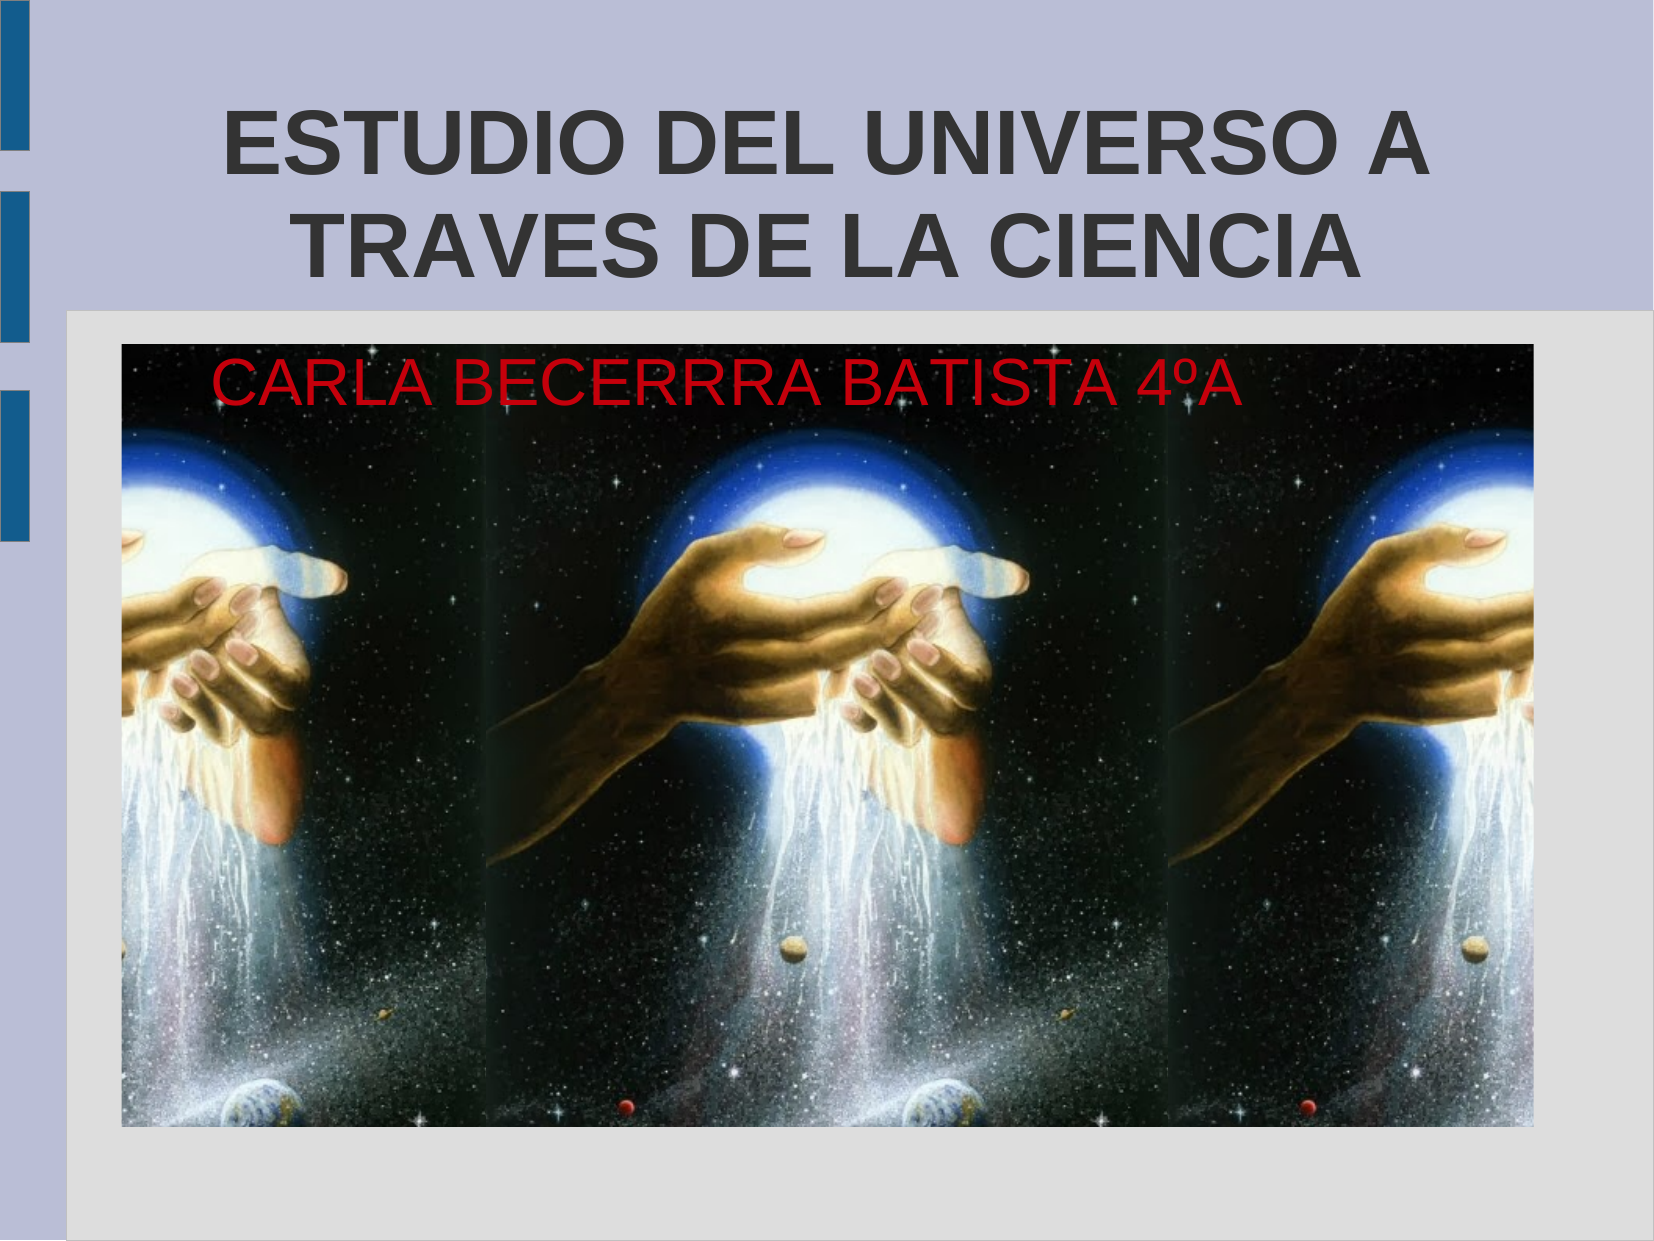

# ESTUDIO DEL UNIVERSO A TRAVES DE LA CIENCIA
CARLA BECERRRA BATISTA 4ºA